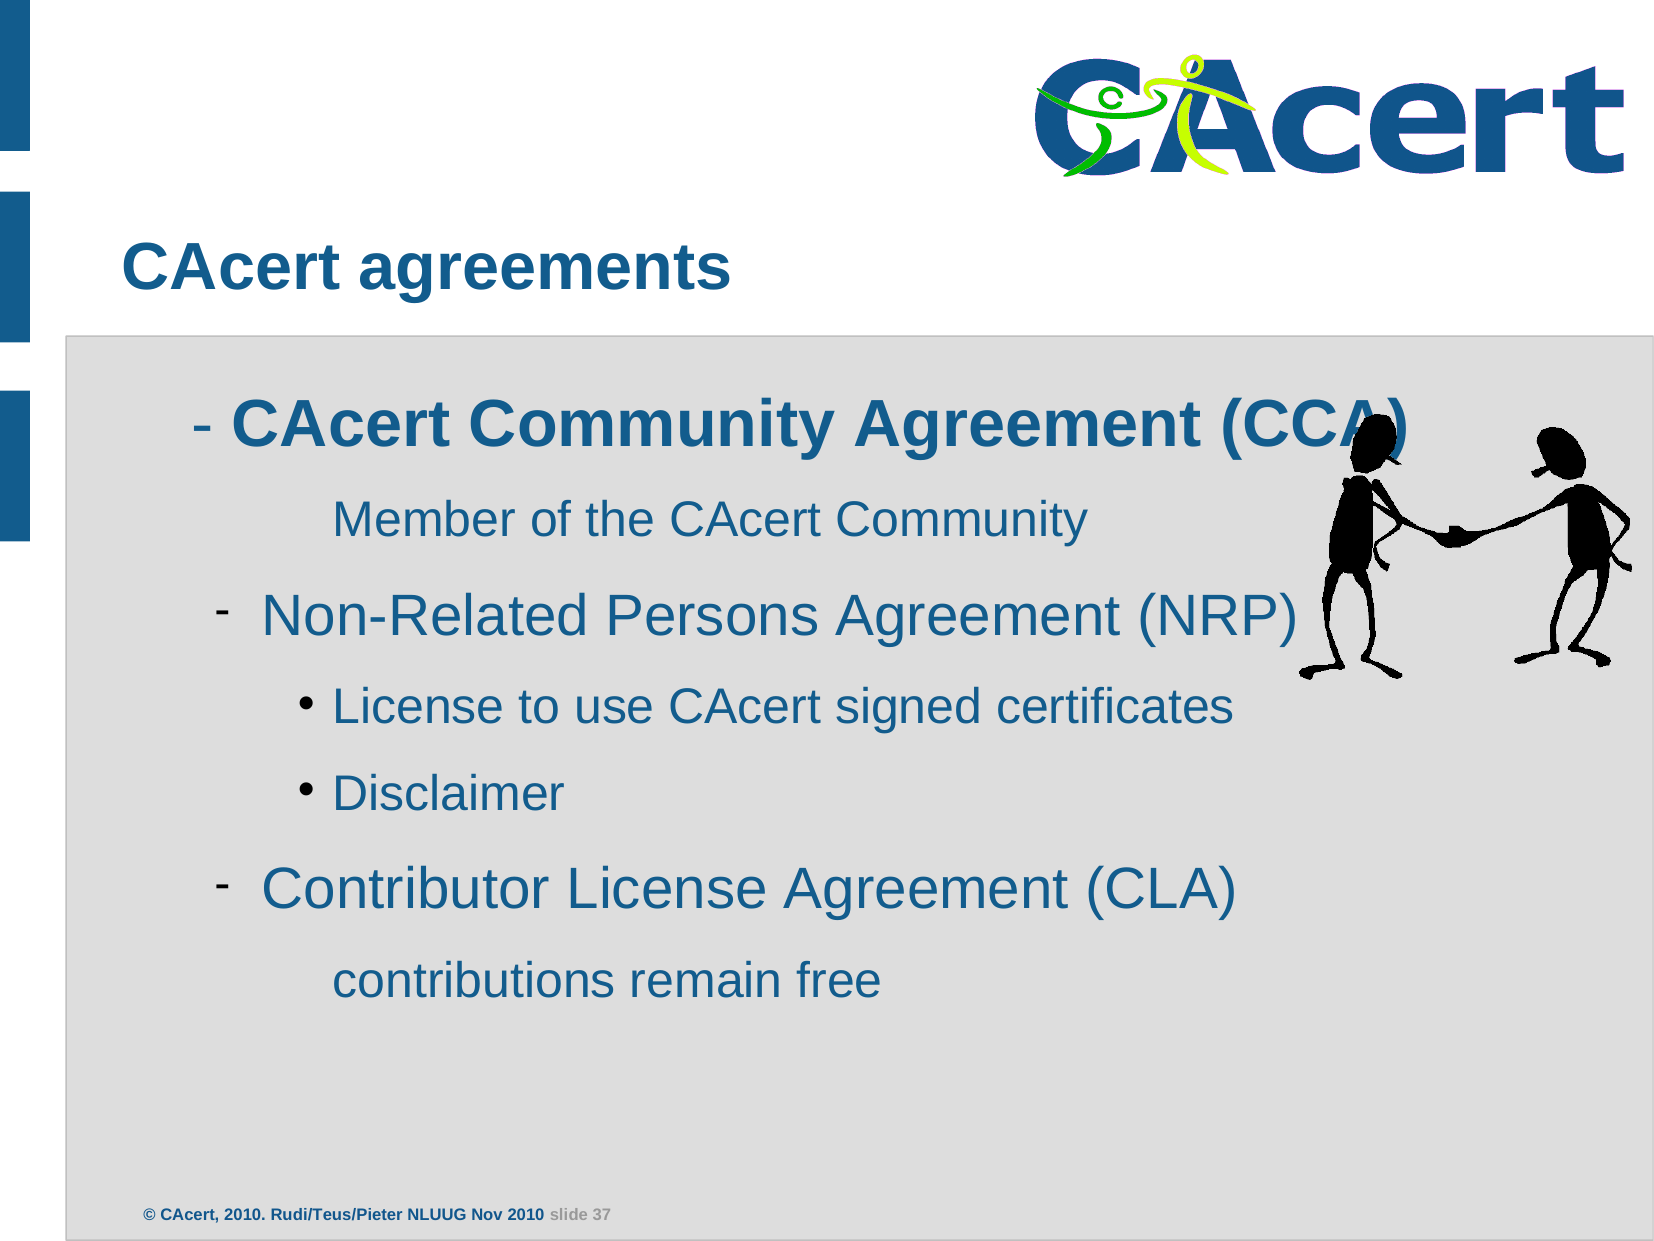

# CAcert agreements
- CAcert Community Agreement (CCA)
Member of the CAcert Community
Non-Related Persons Agreement (NRP)
License to use CAcert signed certificates
Disclaimer
Contributor License Agreement (CLA)
contributions remain free